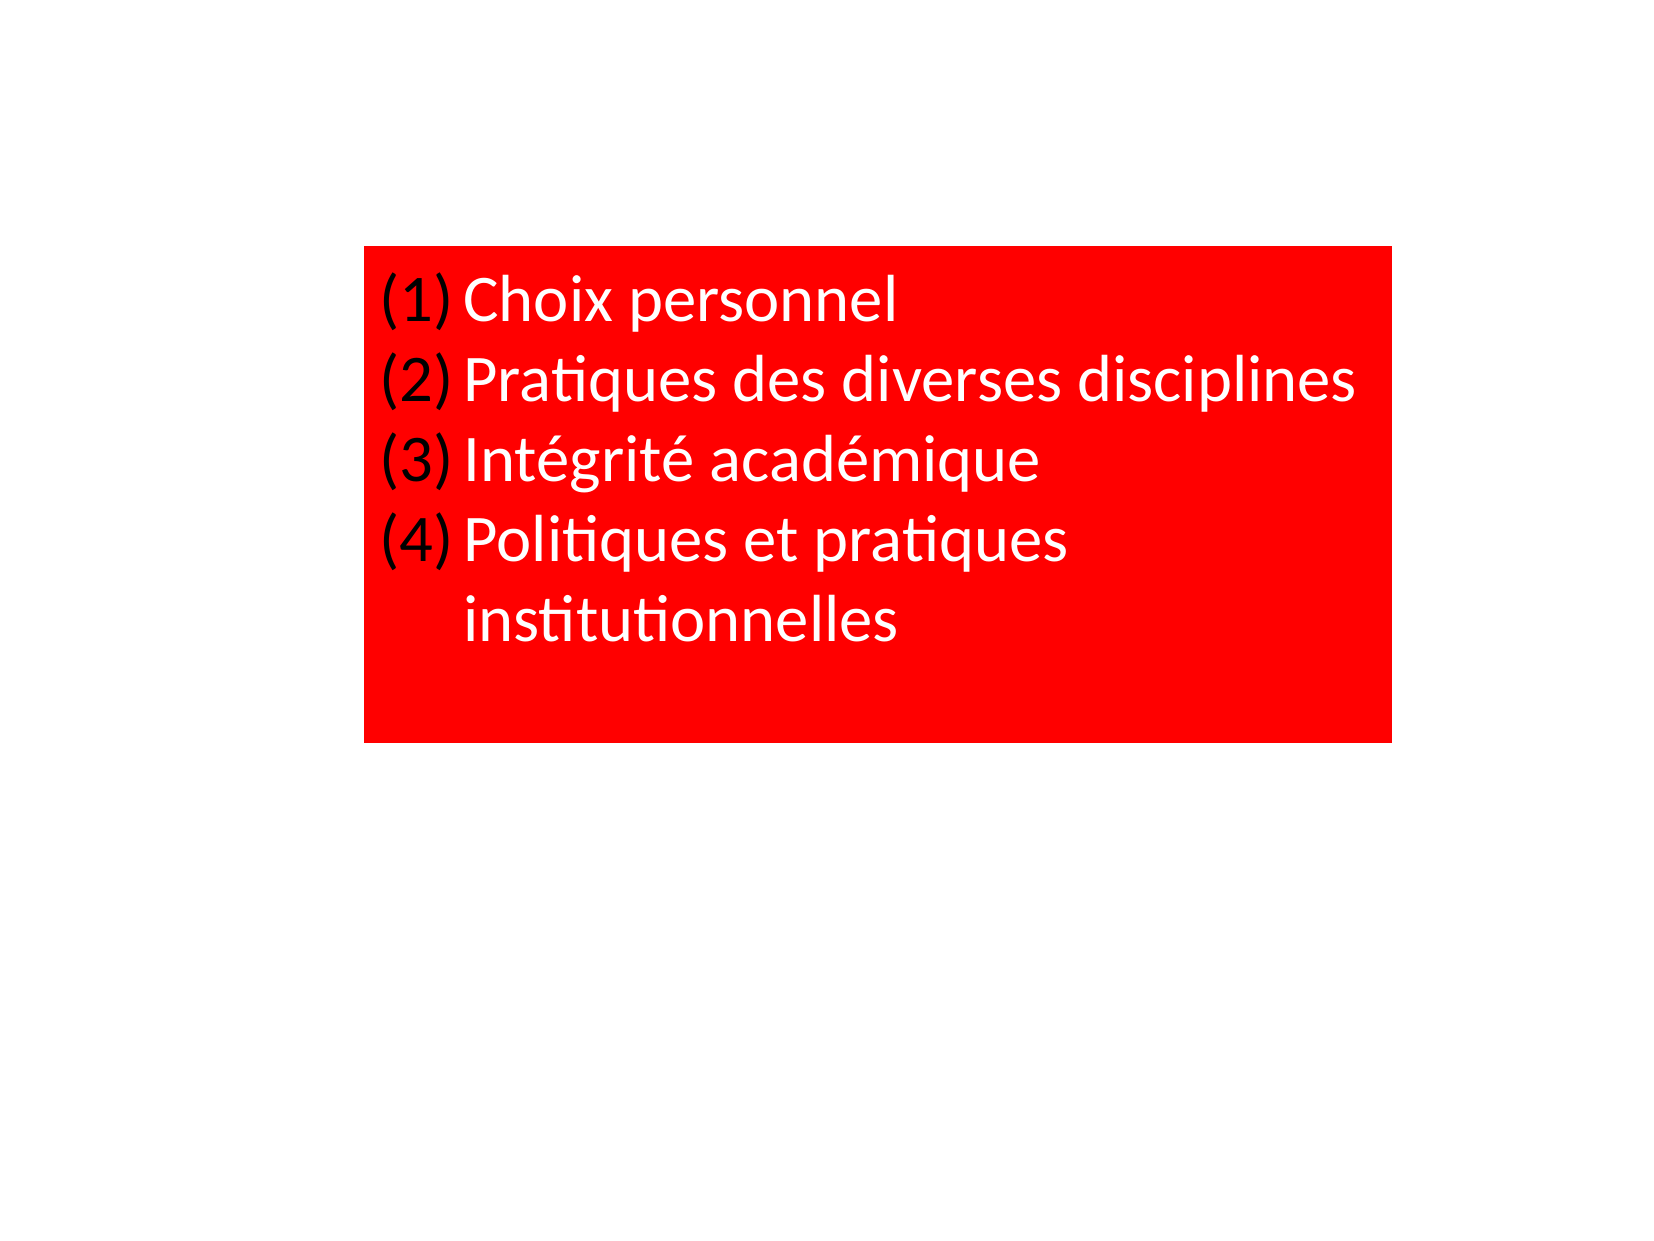

Choix personnel
Pratiques des diverses disciplines
Intégrité académique
Politiques et pratiques institutionnelles